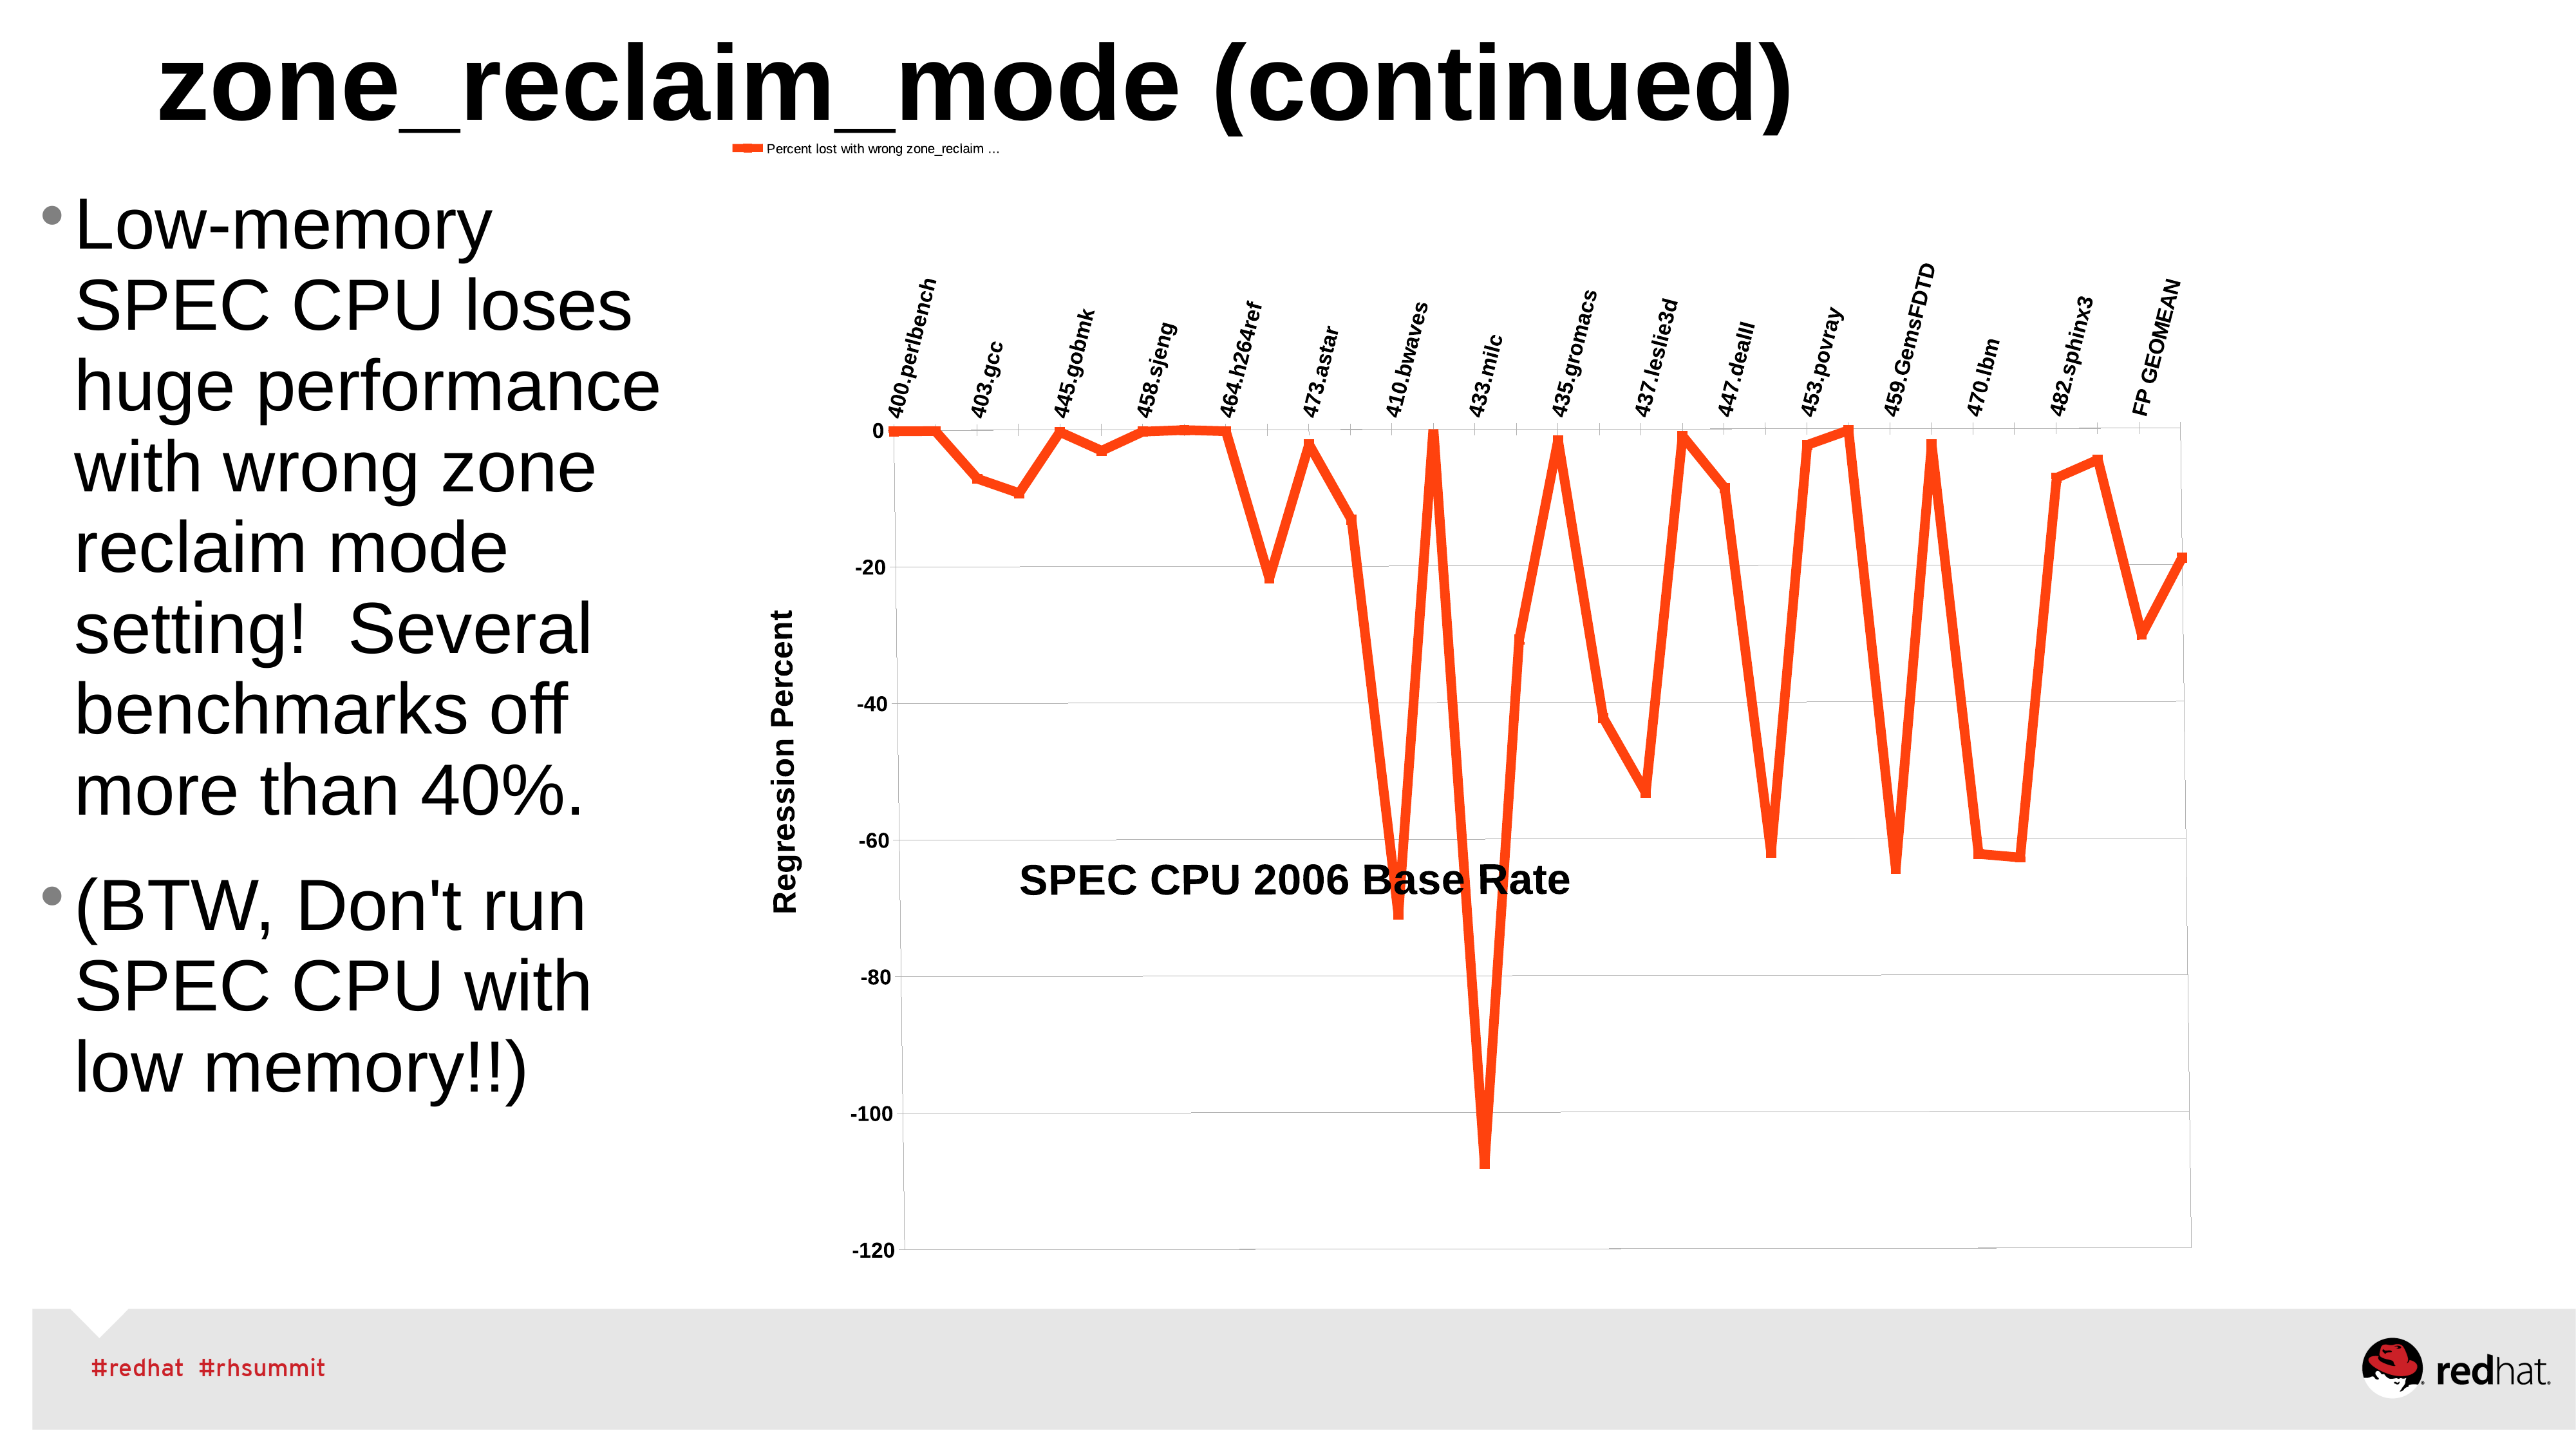

zone_reclaim_mode (continued)
### Chart: SPEC CPU 2006 Base Rate
| Category | Percent lost with wrong zone_reclaim setting |
|---|---|
| 400.perlbench | -0.14778498029271 |
| 401.bzip2 | -0.125411466256226 |
| 403.gcc | -7.11140209899218 |
| 429.mcf | -9.24053003668711 |
| 445.gobmk | -0.286851302034086 |
| 456.hmmer | -3.04545964151271 |
| 458.sjeng | -0.255390851061098 |
| 462.libquantum | -0.0363159298516607 |
| 464.h264ref | -0.214256235707286 |
| 471.omnetpp | -21.7695714655229 |
| 473.astar | -2.16965671724703 |
| 483.xalancbmk | -13.2402849815239 |
| 410.bwaves | -71.0187262096651 |
| 416.gamess | 0.238299023691606 |
| 433.milc | -107.547788586902 |
| 434.zeusmp | -30.7821599339348 |
| 435.gromacs | -1.63053366315518 |
| 436.cactusADM | -42.2811405936502 |
| 437.leslie3d | -53.240722663353 |
| 444.namd | -1.0298431613745 |
| 447.dealII | -8.65190744641574 |
| 450.soplex | -62.0299606647071 |
| 453.povray | -2.38003106893149 |
| 454.calculix | -0.237948346249526 |
| 459.GemsFDTD | -64.4408475675048 |
| 465.tonto | -2.34388053583323 |
| 470.lbm | -62.2968651357872 |
| 481.wrf | -62.83143184015 |
| 482.sphinx3 | -7.25022287134864 |
| INT GEOMEAN | -4.60711344632734 |
| FP GEOMEAN | -30.2472897104152 |
| GEOMEAN | -18.9522052104081 |# Low-memory SPEC CPU loses huge performance with wrong zone reclaim mode setting! Several benchmarks off more than 40%.
(BTW, Don't run SPEC CPU with low memory!!)